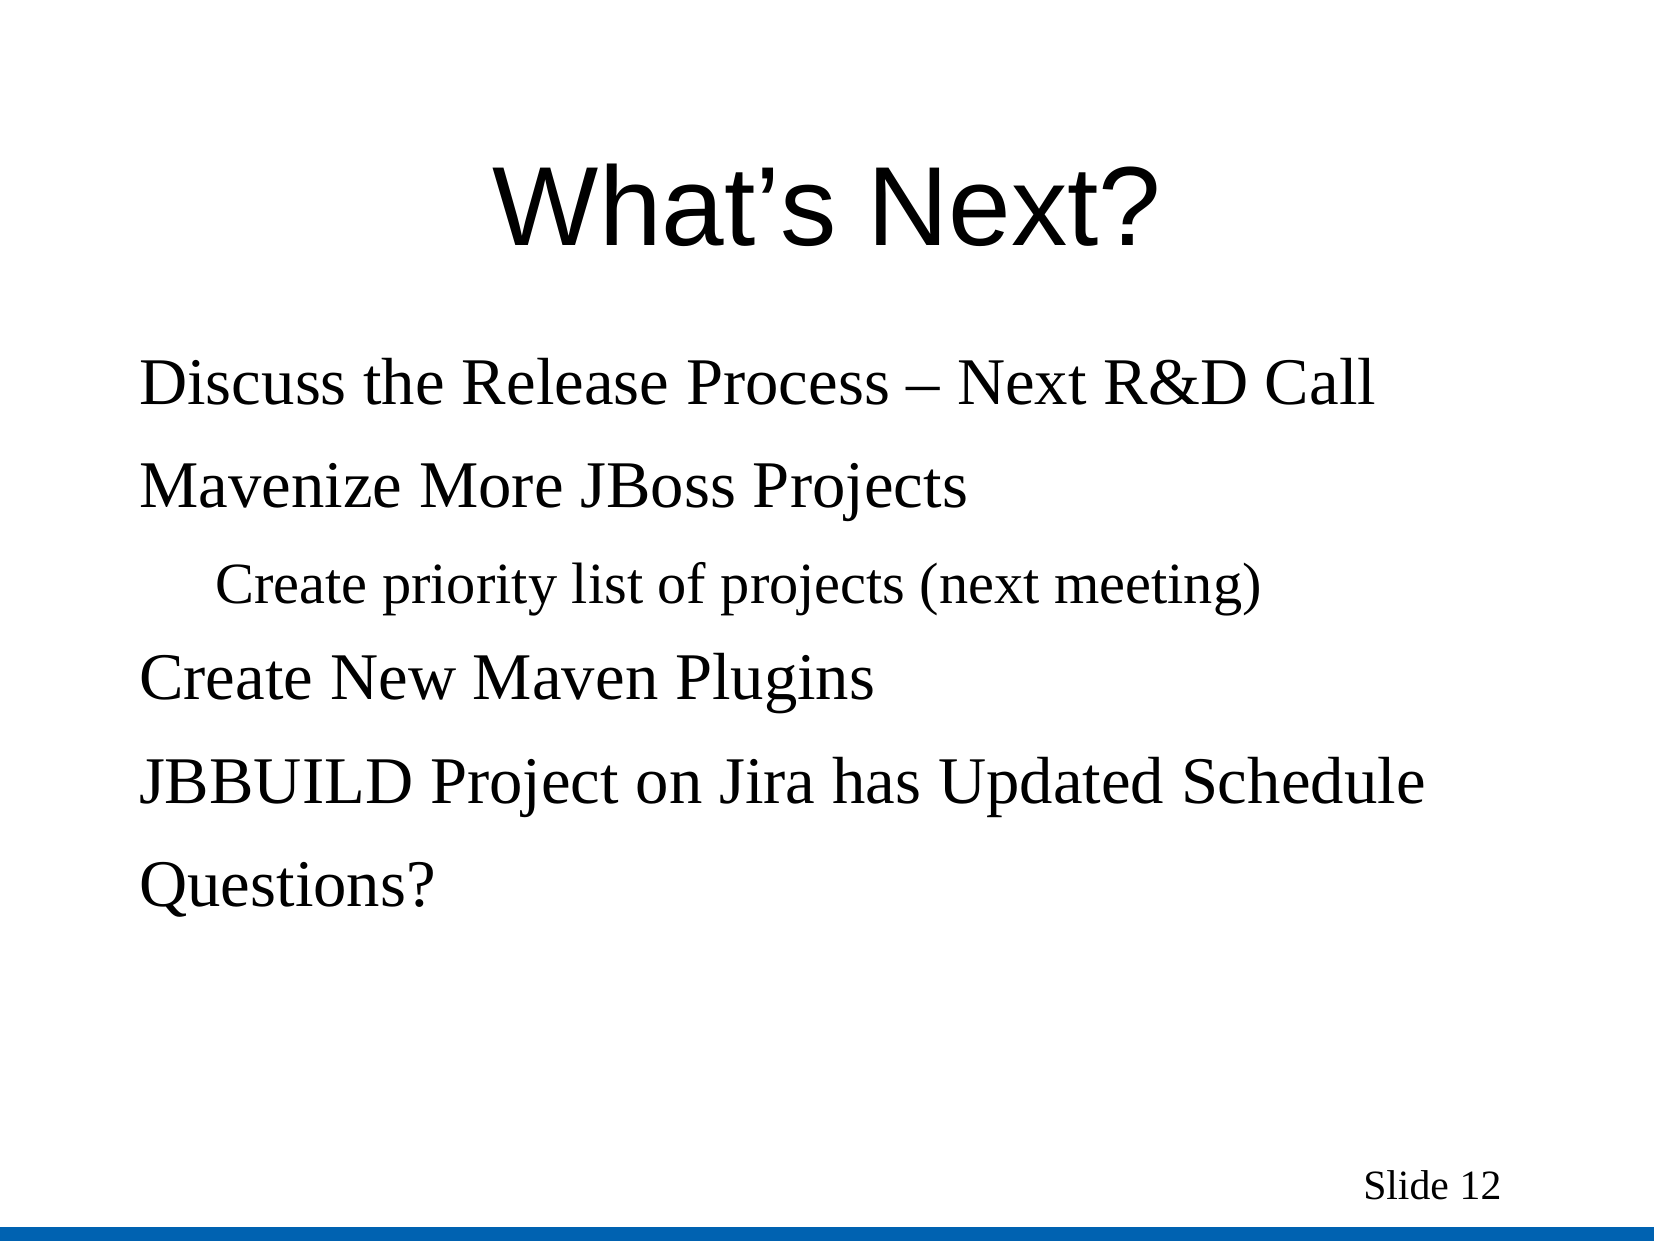

# What’s Next?
Discuss the Release Process – Next R&D Call
Mavenize More JBoss Projects
Create priority list of projects (next meeting)
Create New Maven Plugins
JBBUILD Project on Jira has Updated Schedule
Questions?